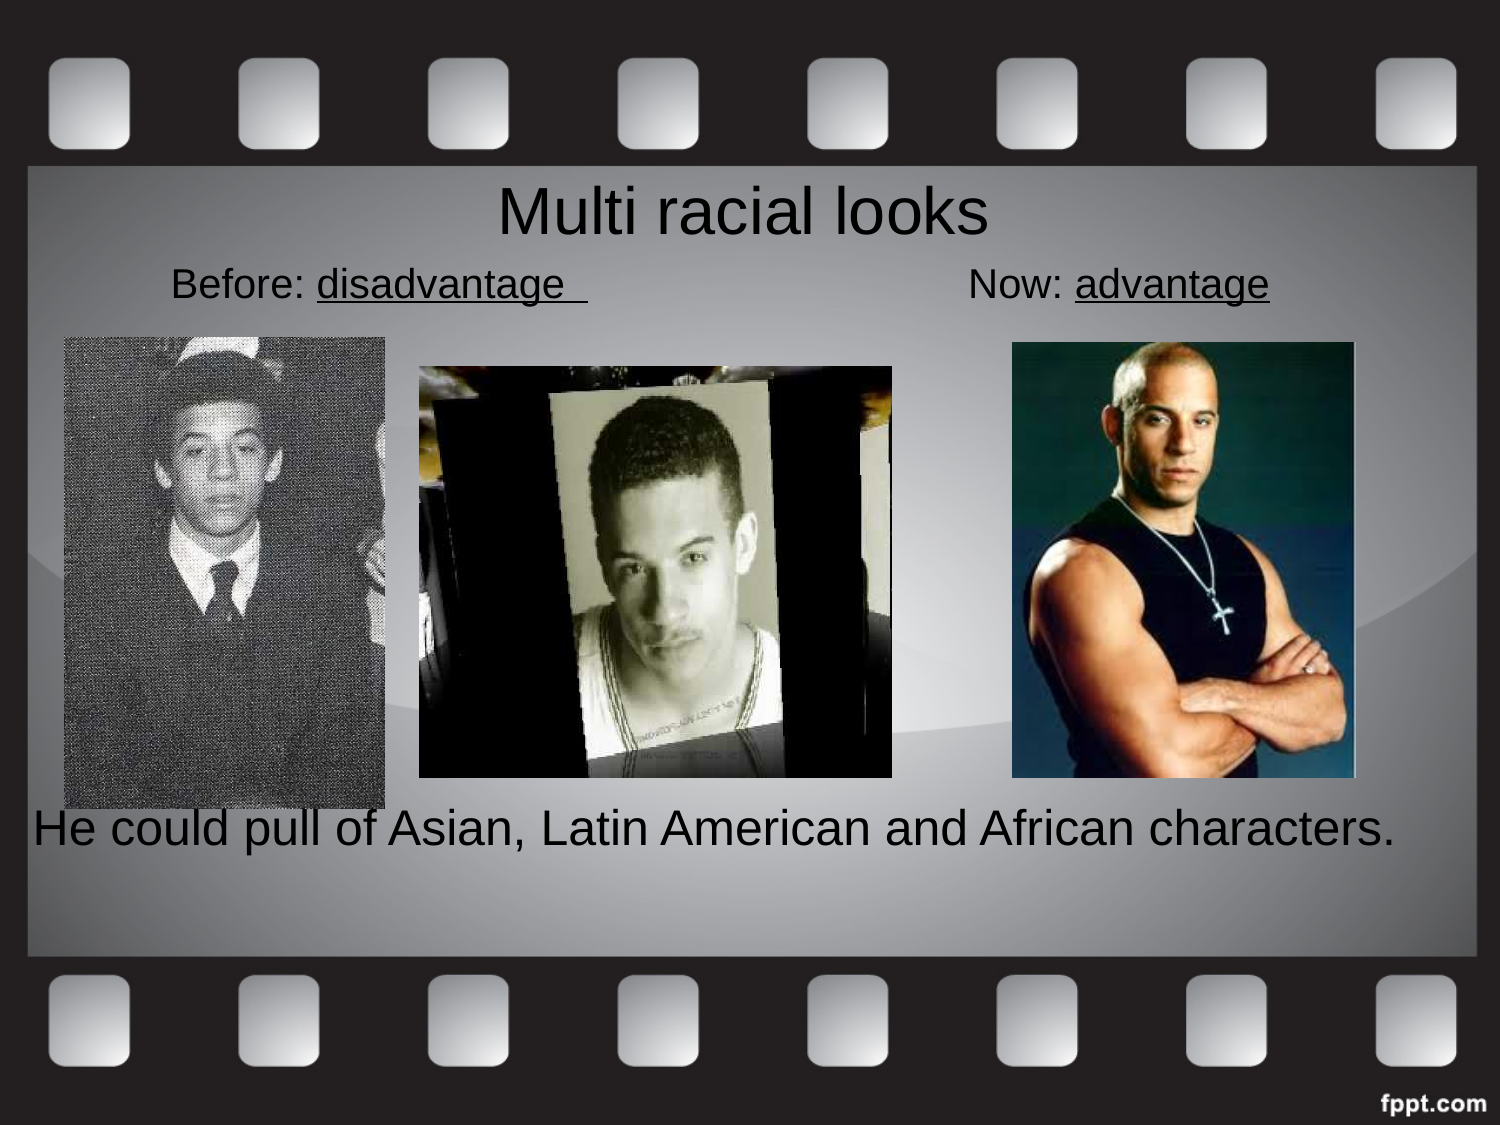

# Multi racial looks
 Before: disadvantage Now: advantage
He could pull of Asian, Latin American and African characters.